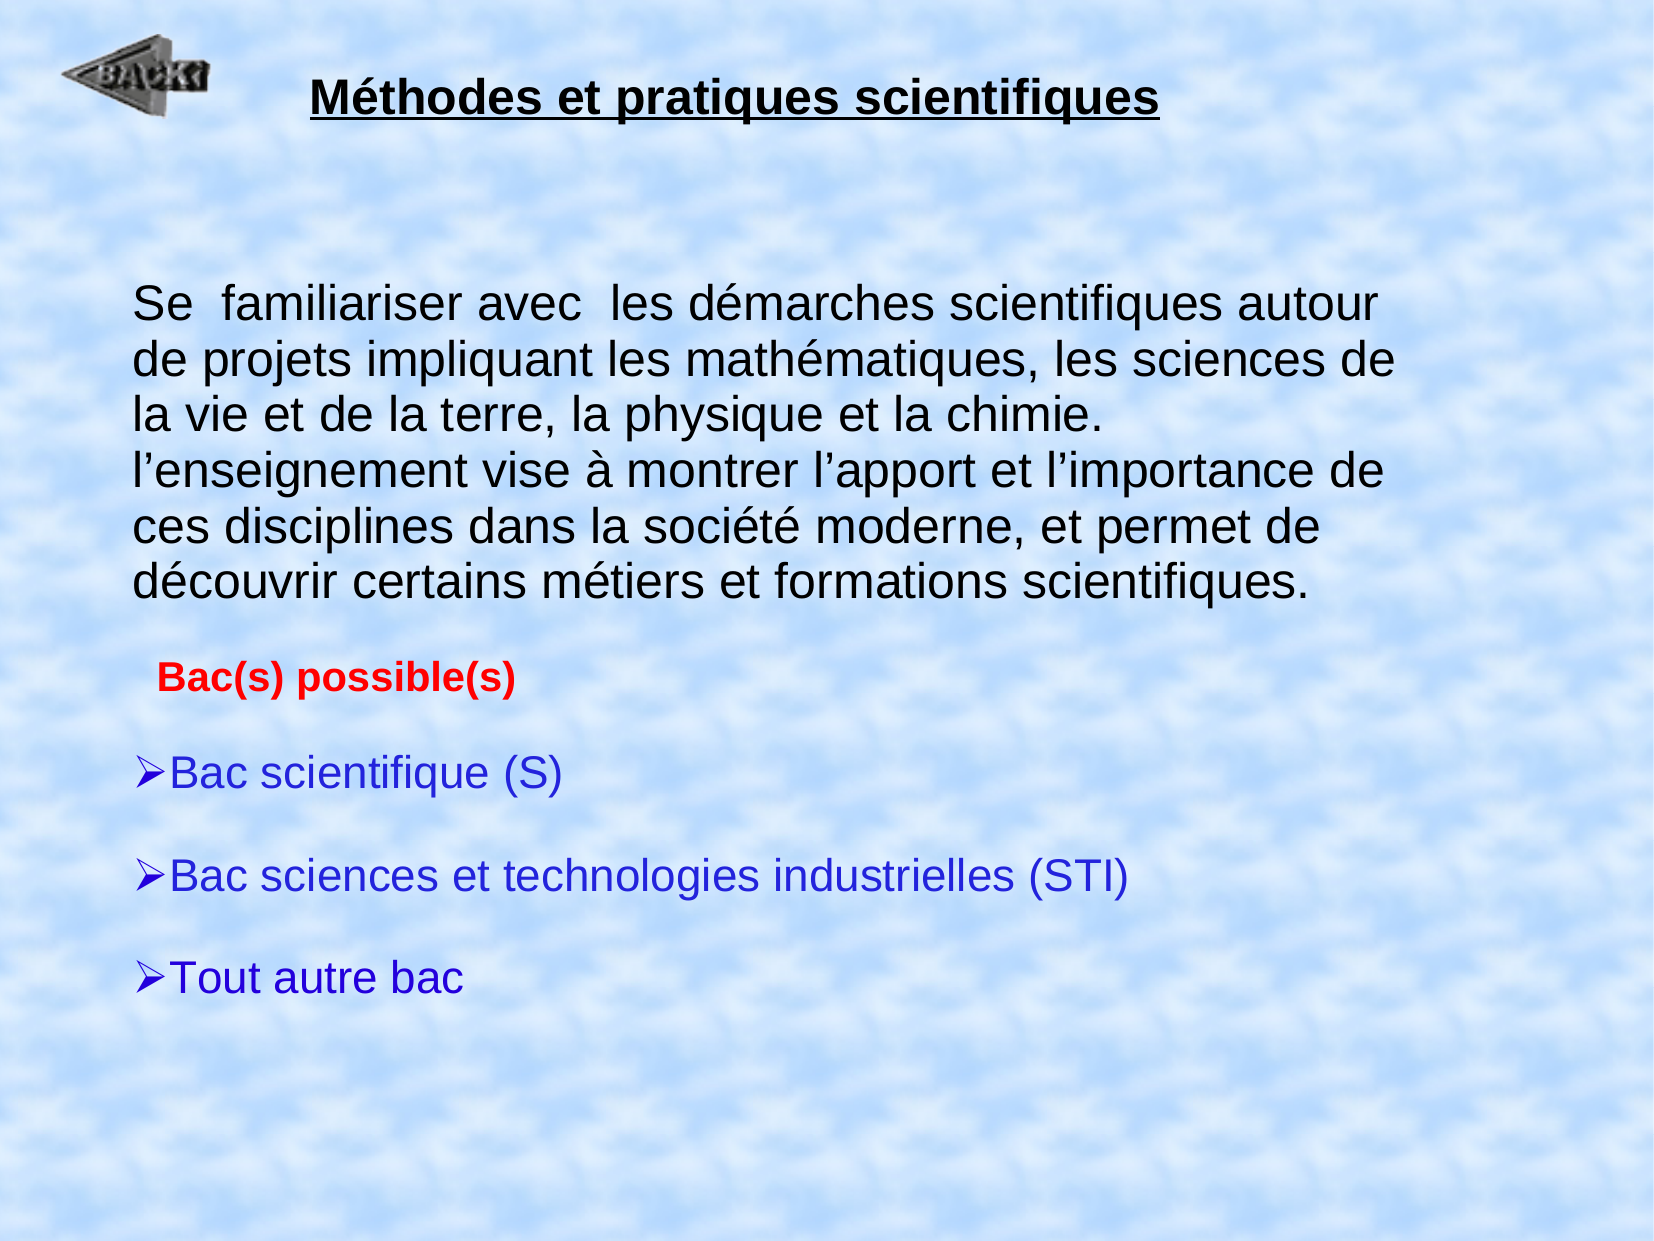

Méthodes et pratiques scientifiques
Se familiariser avec les démarches scientifiques autour de projets impliquant les mathématiques, les sciences de la vie et de la terre, la physique et la chimie.
l’enseignement vise à montrer l’apport et l’importance de ces disciplines dans la société moderne, et permet de découvrir certains métiers et formations scientifiques.
Bac(s) possible(s)
Bac scientifique (S)
Bac sciences et technologies industrielles (STI)
Tout autre bac